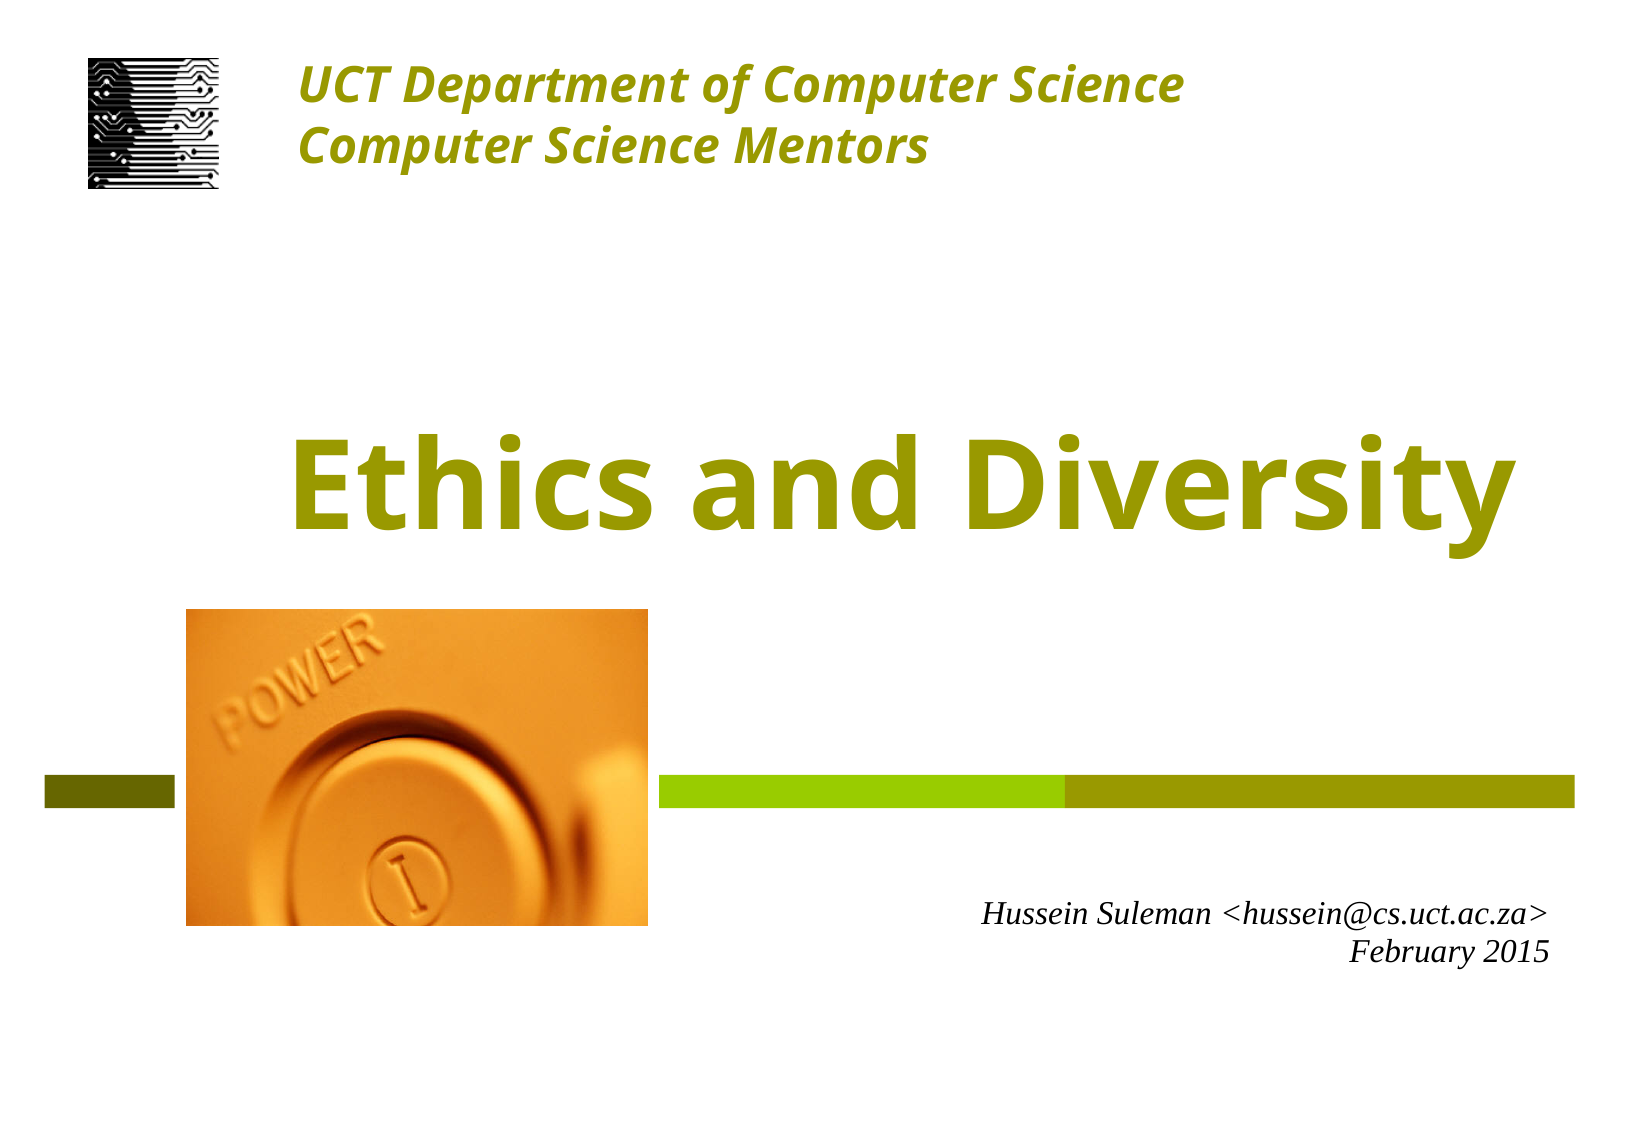

UCT Department of Computer Science
Computer Science Mentors
# Ethics and Diversity
Hussein Suleman <hussein@cs.uct.ac.za>
February 2015